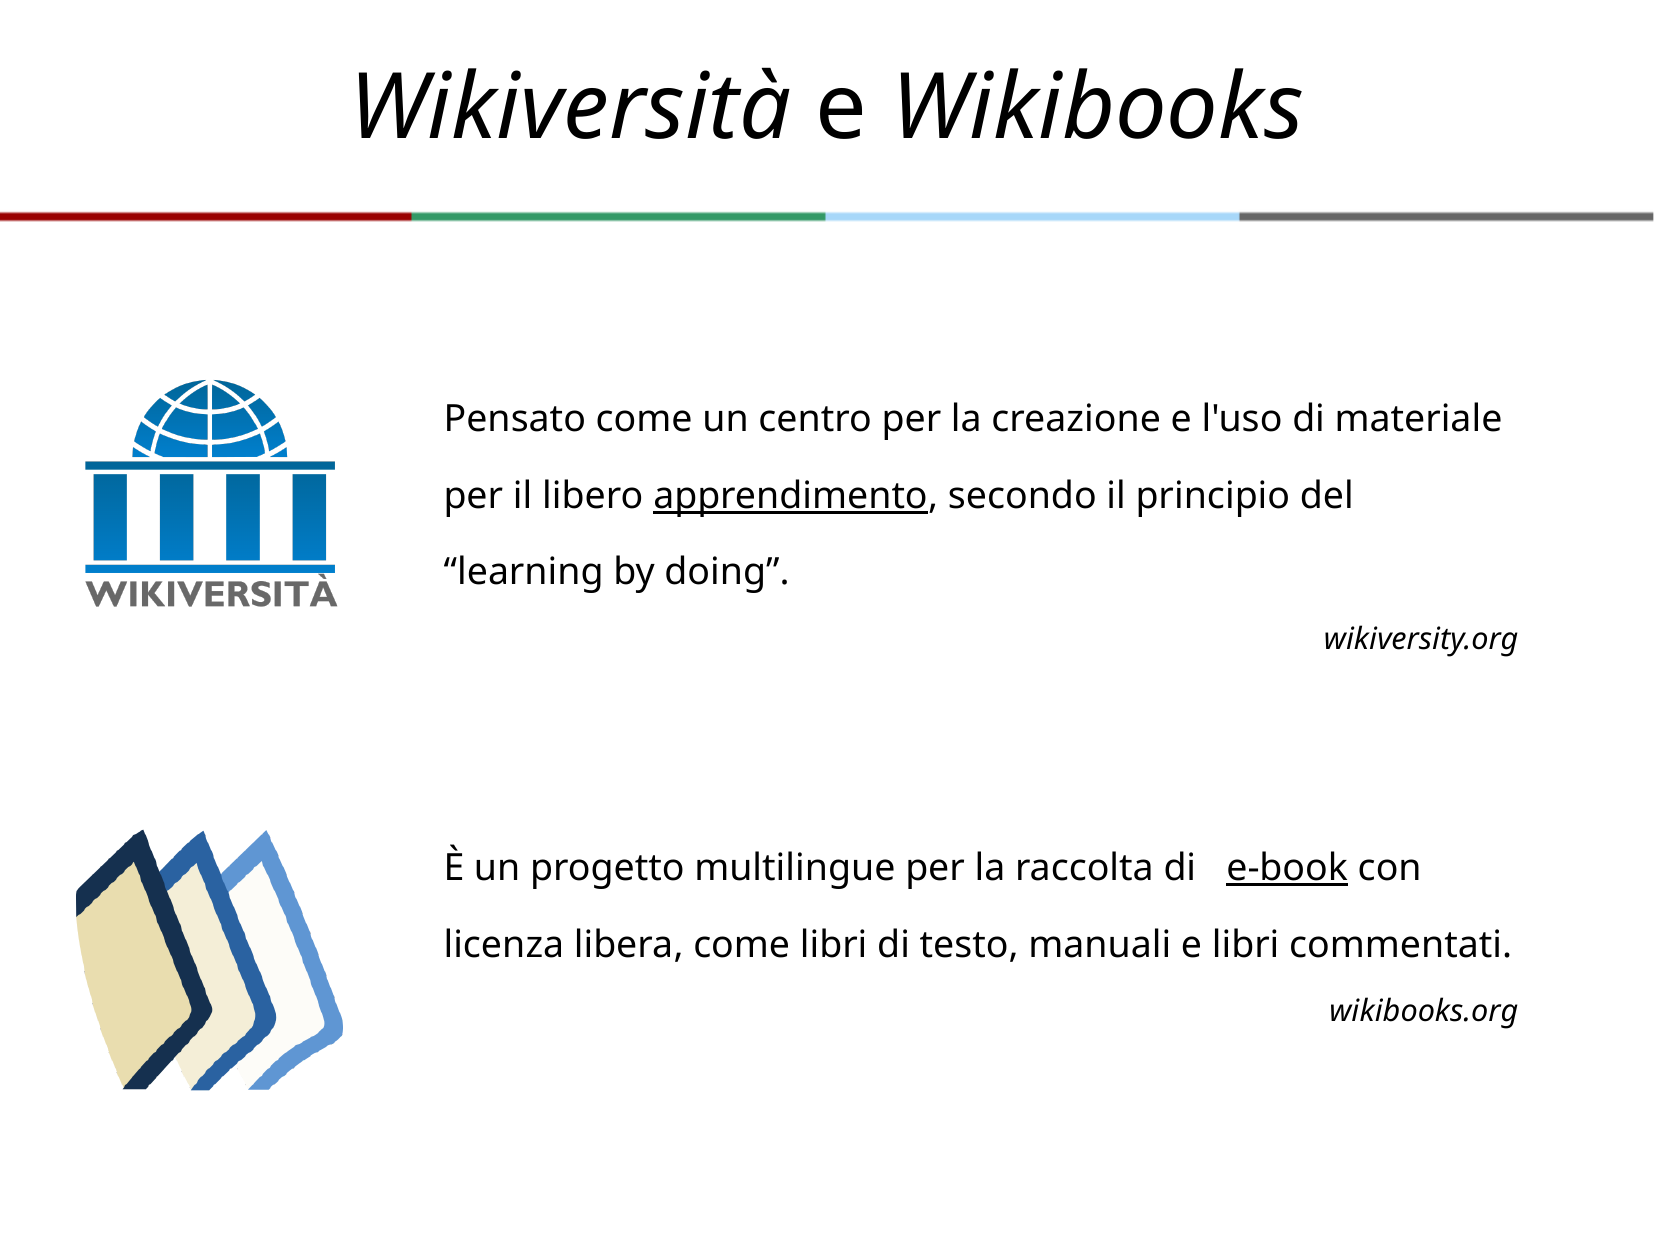

# Wikiversità e Wikibooks
Pensato come un centro per la creazione e l'uso di materiale per il libero apprendimento, secondo il principio del “learning by doing”.
wikiversity.org
È un progetto multilingue per la raccolta di e-book con licenza libera, come libri di testo, manuali e libri commentati.
wikibooks.org